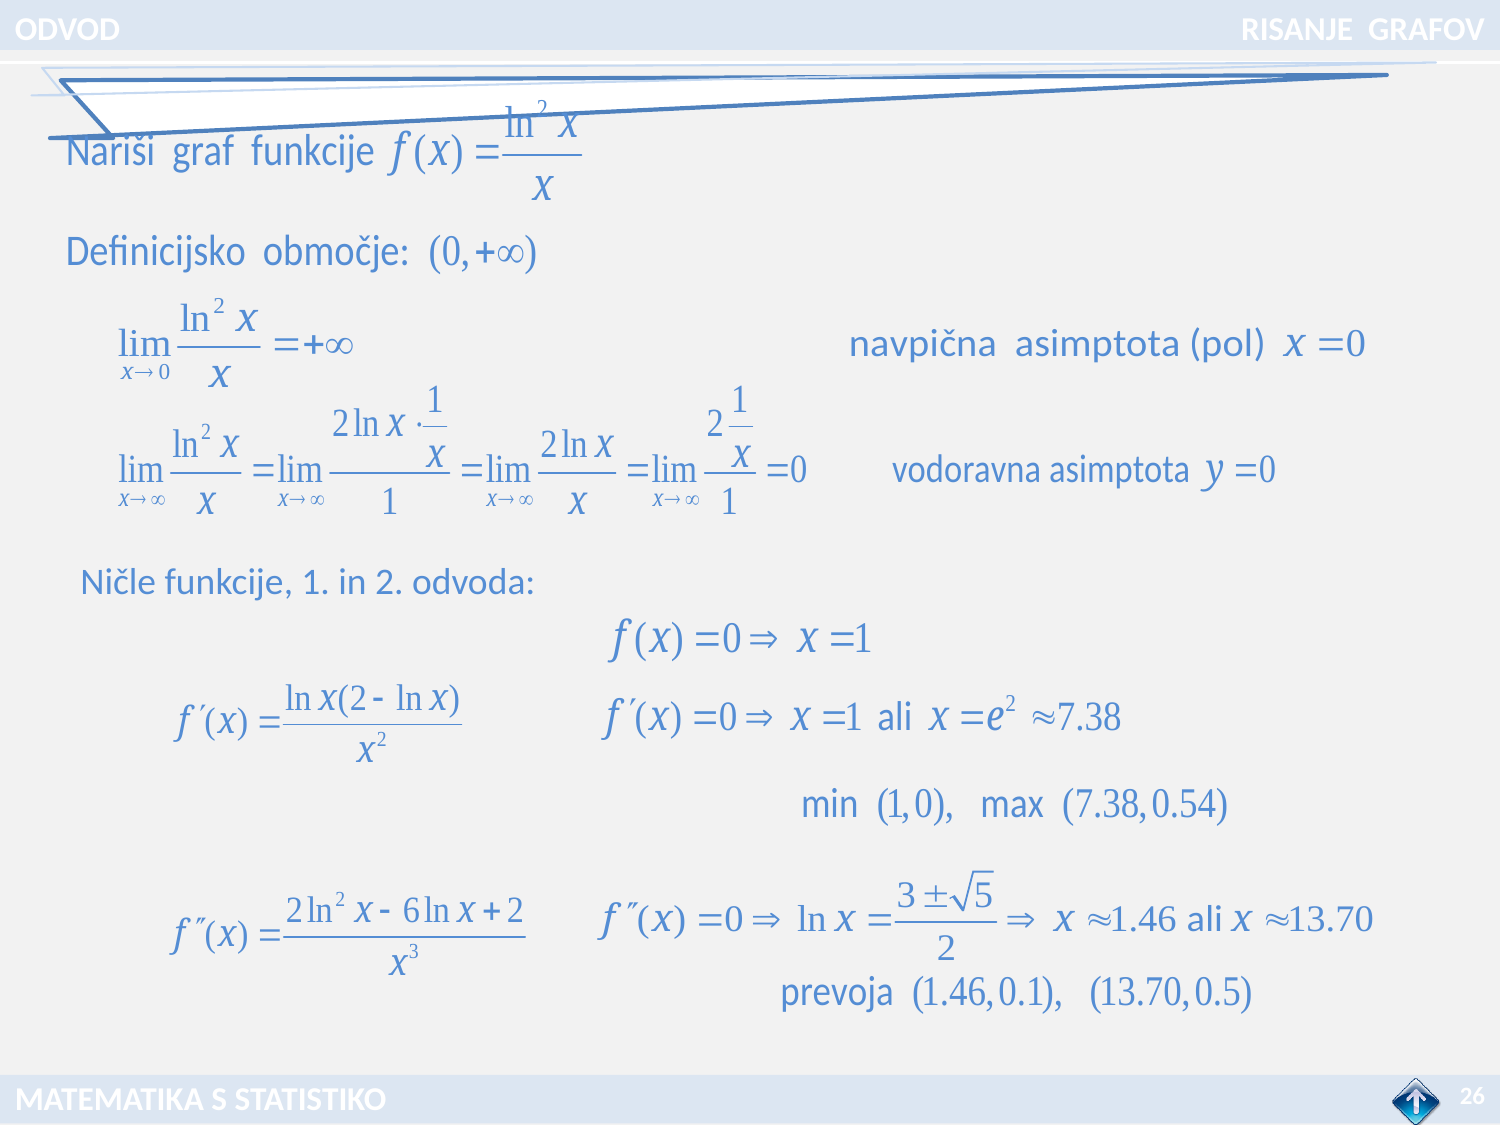

ODVOD
RISANJE GRAFOV
Ničle funkcije, 1. in 2. odvoda:
MATEMATIKA S STATISTIKO